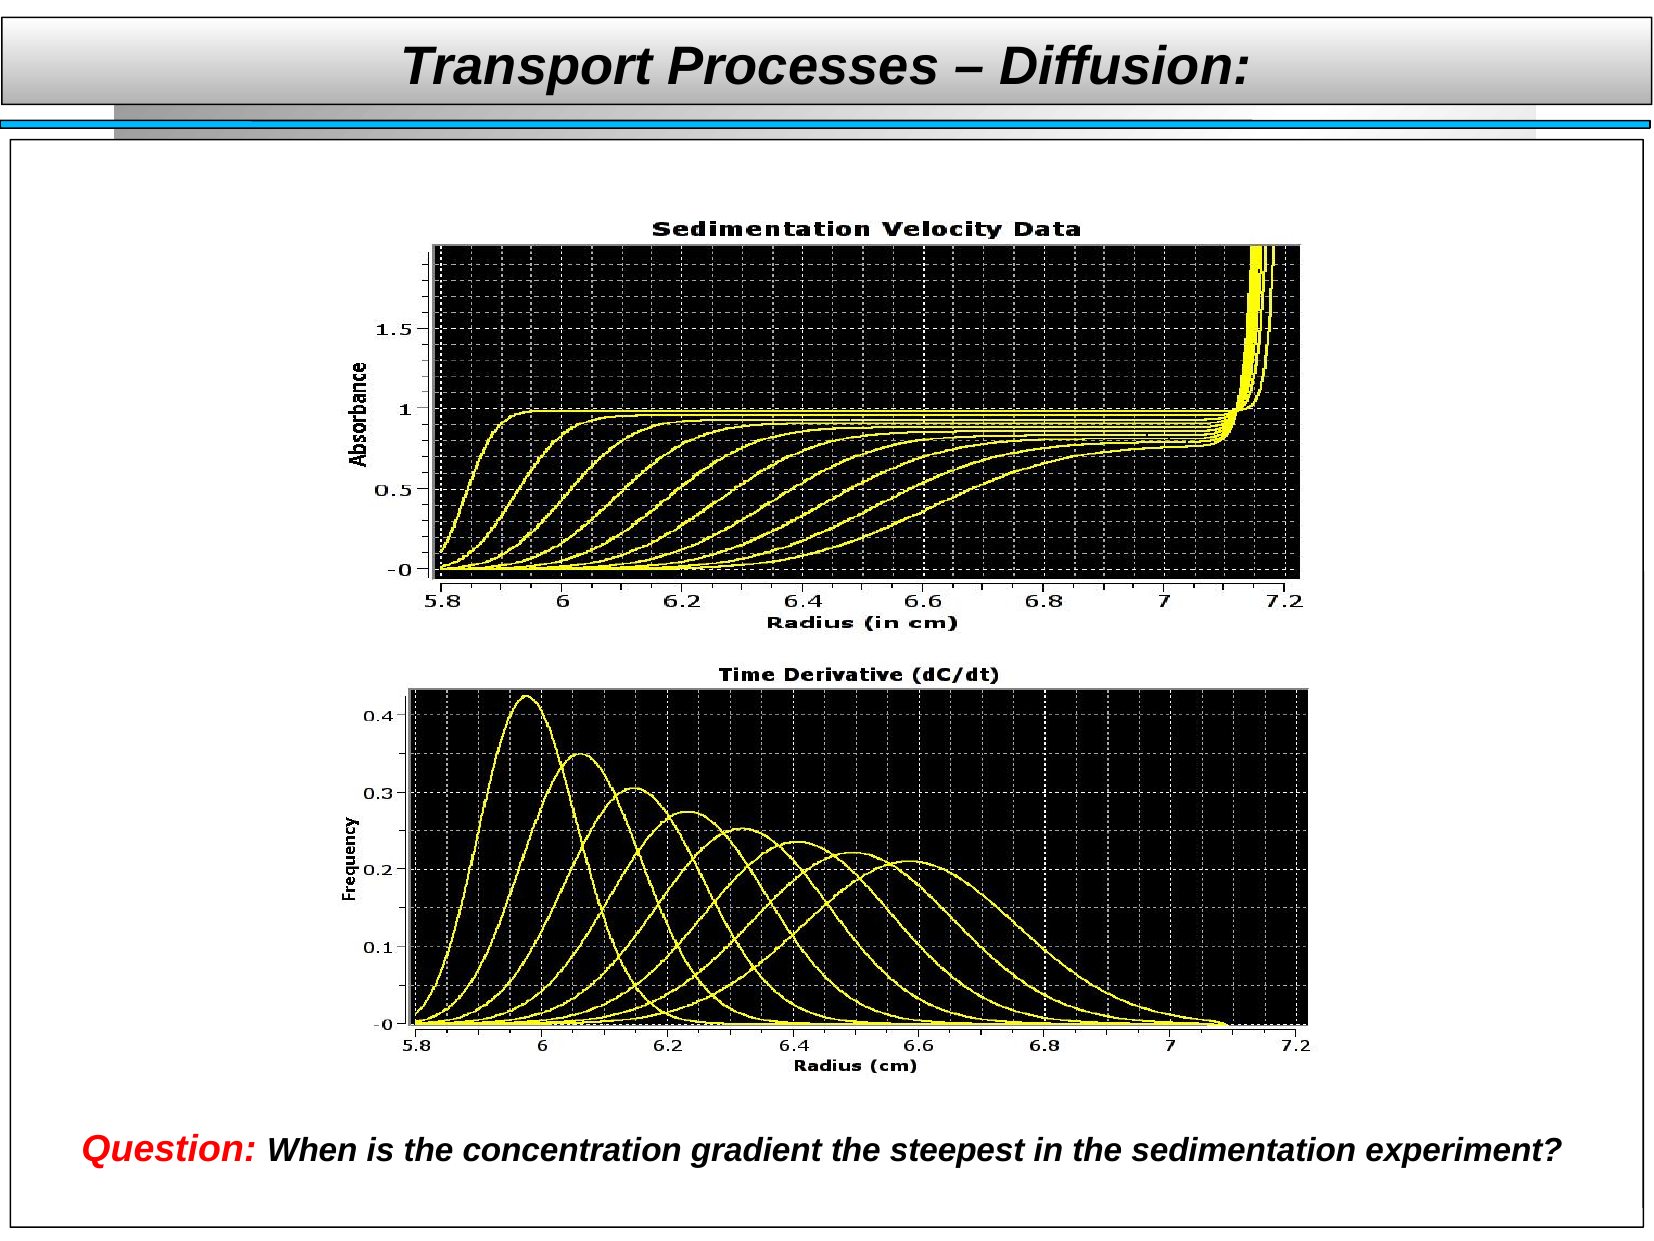

Transport Processes – Diffusion:
Question: When is the concentration gradient the steepest in the sedimentation experiment?